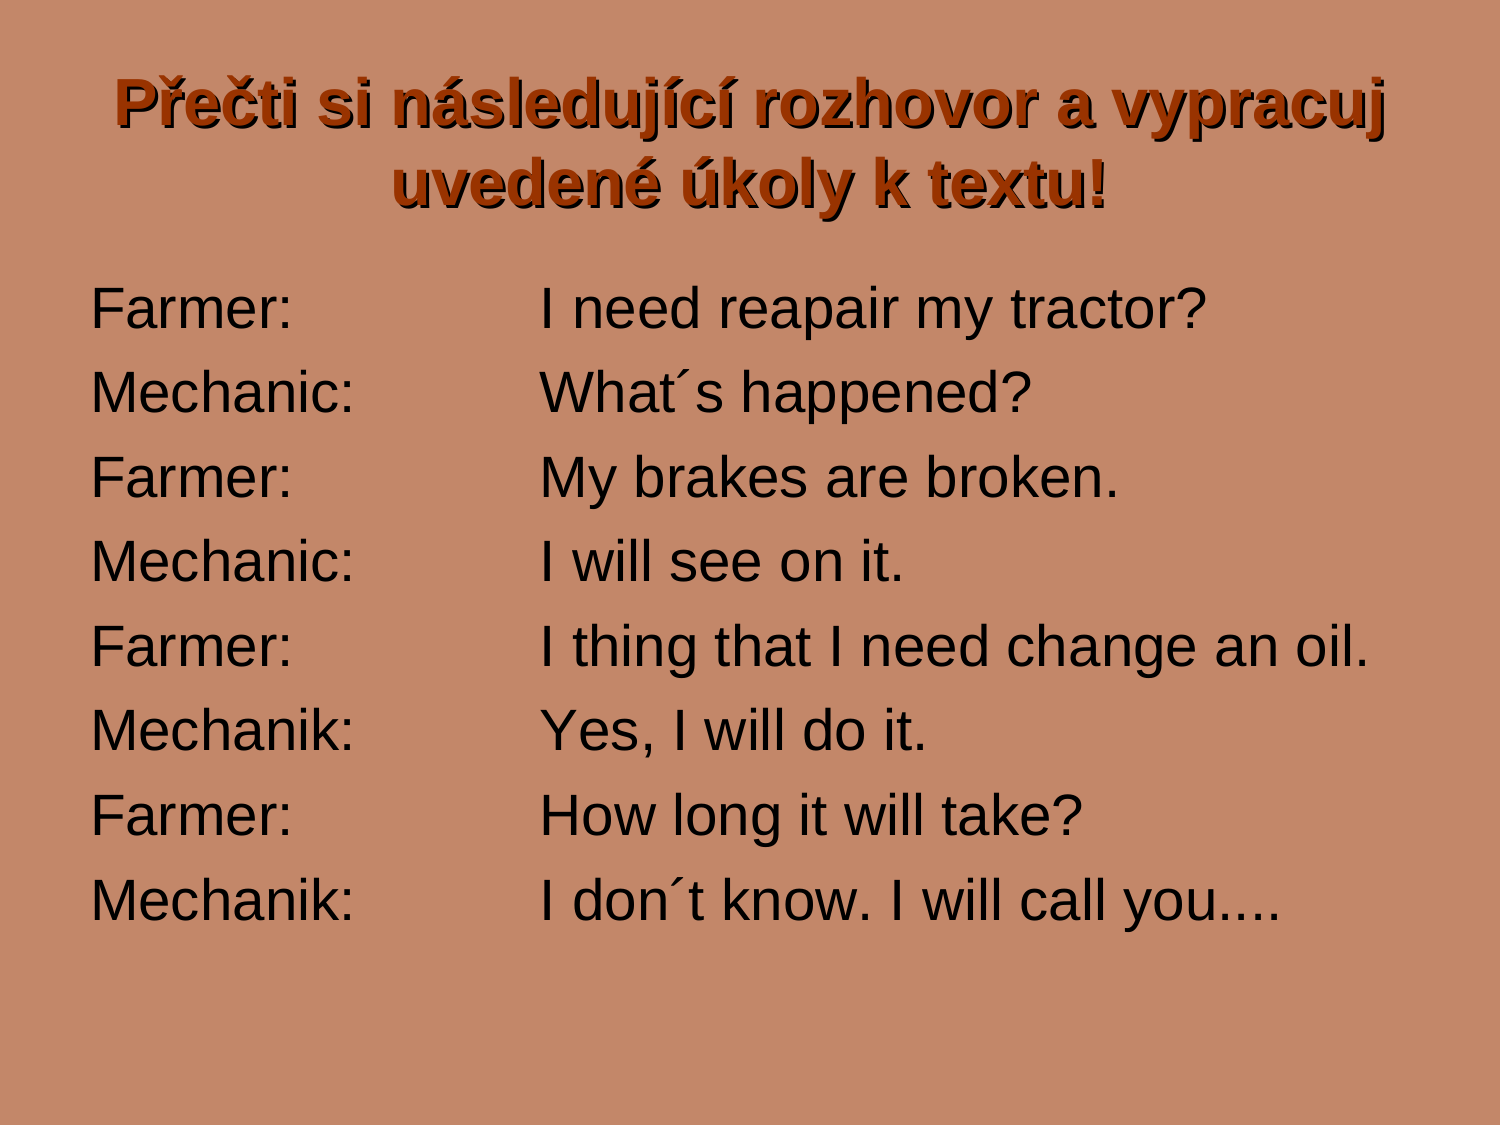

# Přečti si následující rozhovor a vypracuj uvedené úkoly k textu!
Farmer:		I need reapair my tractor?
Mechanic:		What´s happened?
Farmer: 		My brakes are broken.
Mechanic:		I will see on it.
Farmer:		I thing that I need change an oil.
Mechanik:		Yes, I will do it.
Farmer:		How long it will take?
Mechanik:		I don´t know. I will call you....